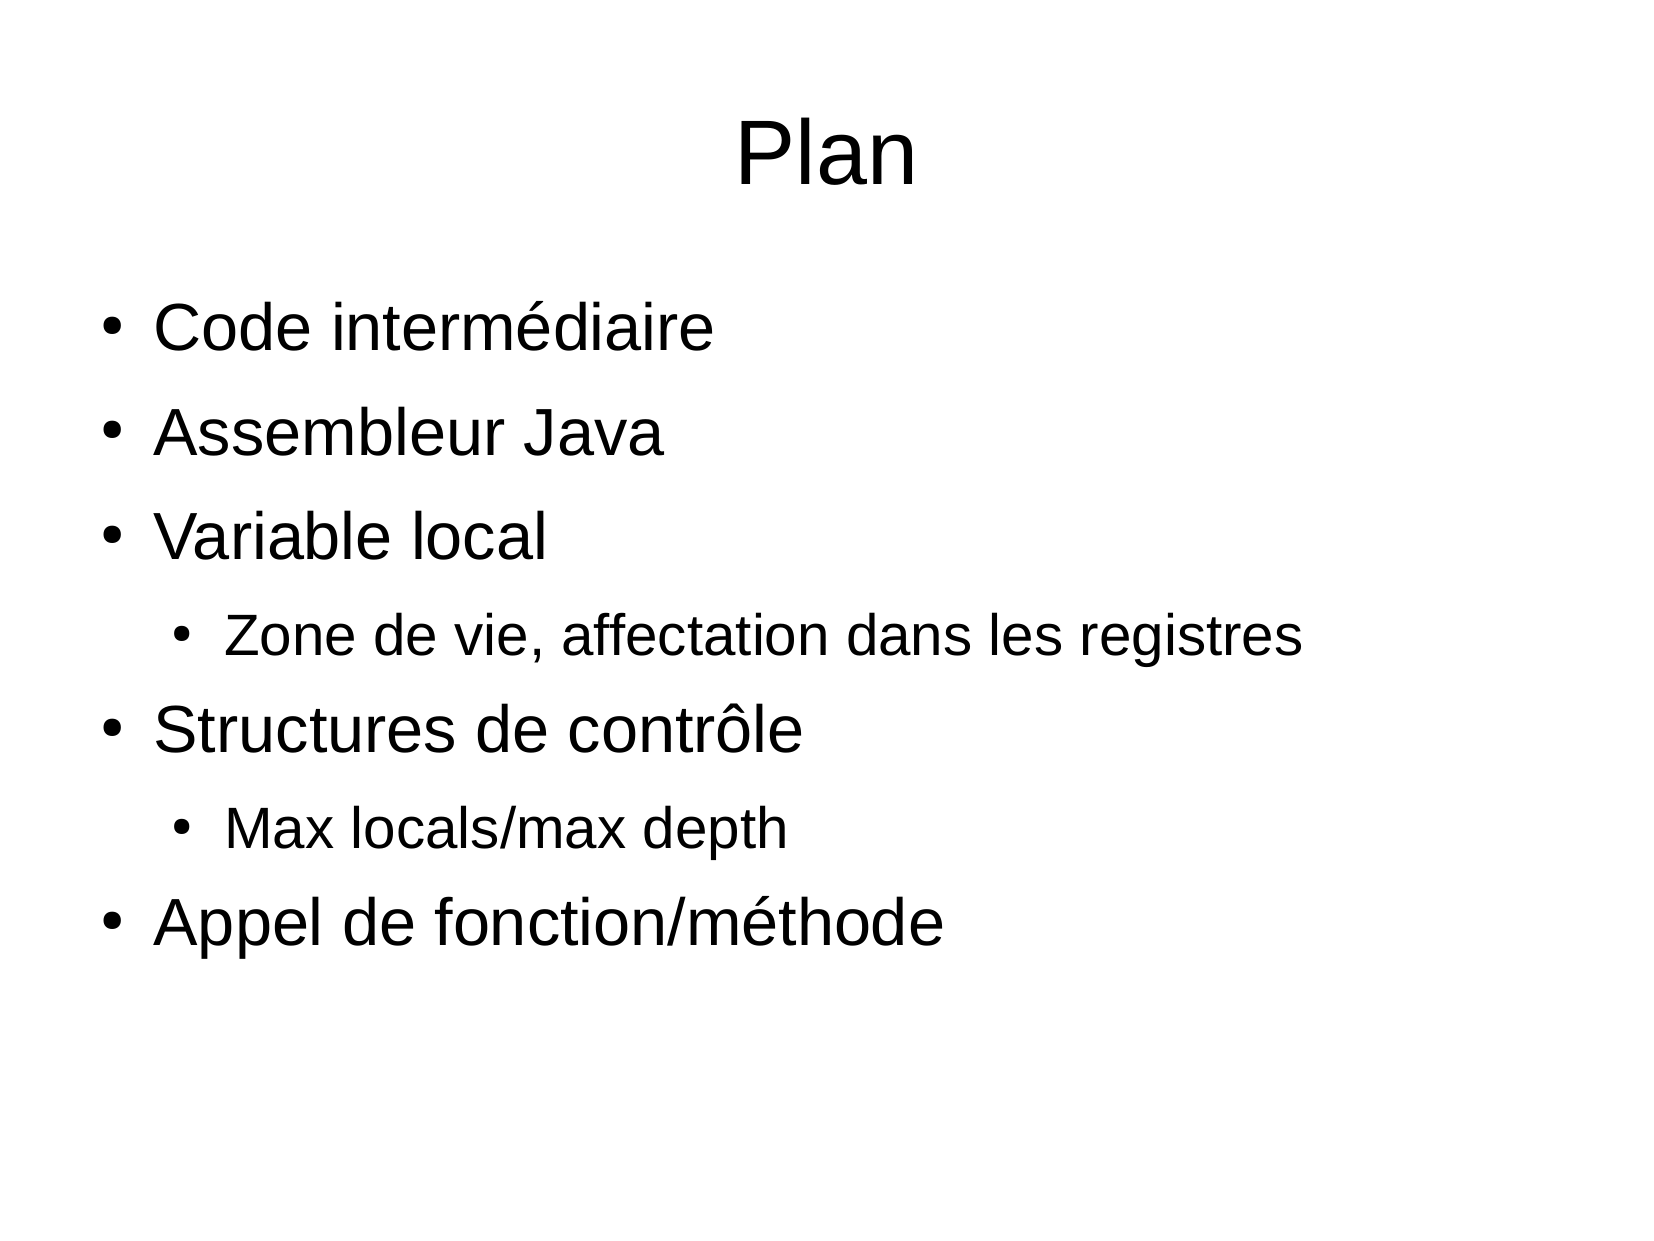

# Plan
Code intermédiaire
Assembleur Java
Variable local
Zone de vie, affectation dans les registres
Structures de contrôle
Max locals/max depth
Appel de fonction/méthode